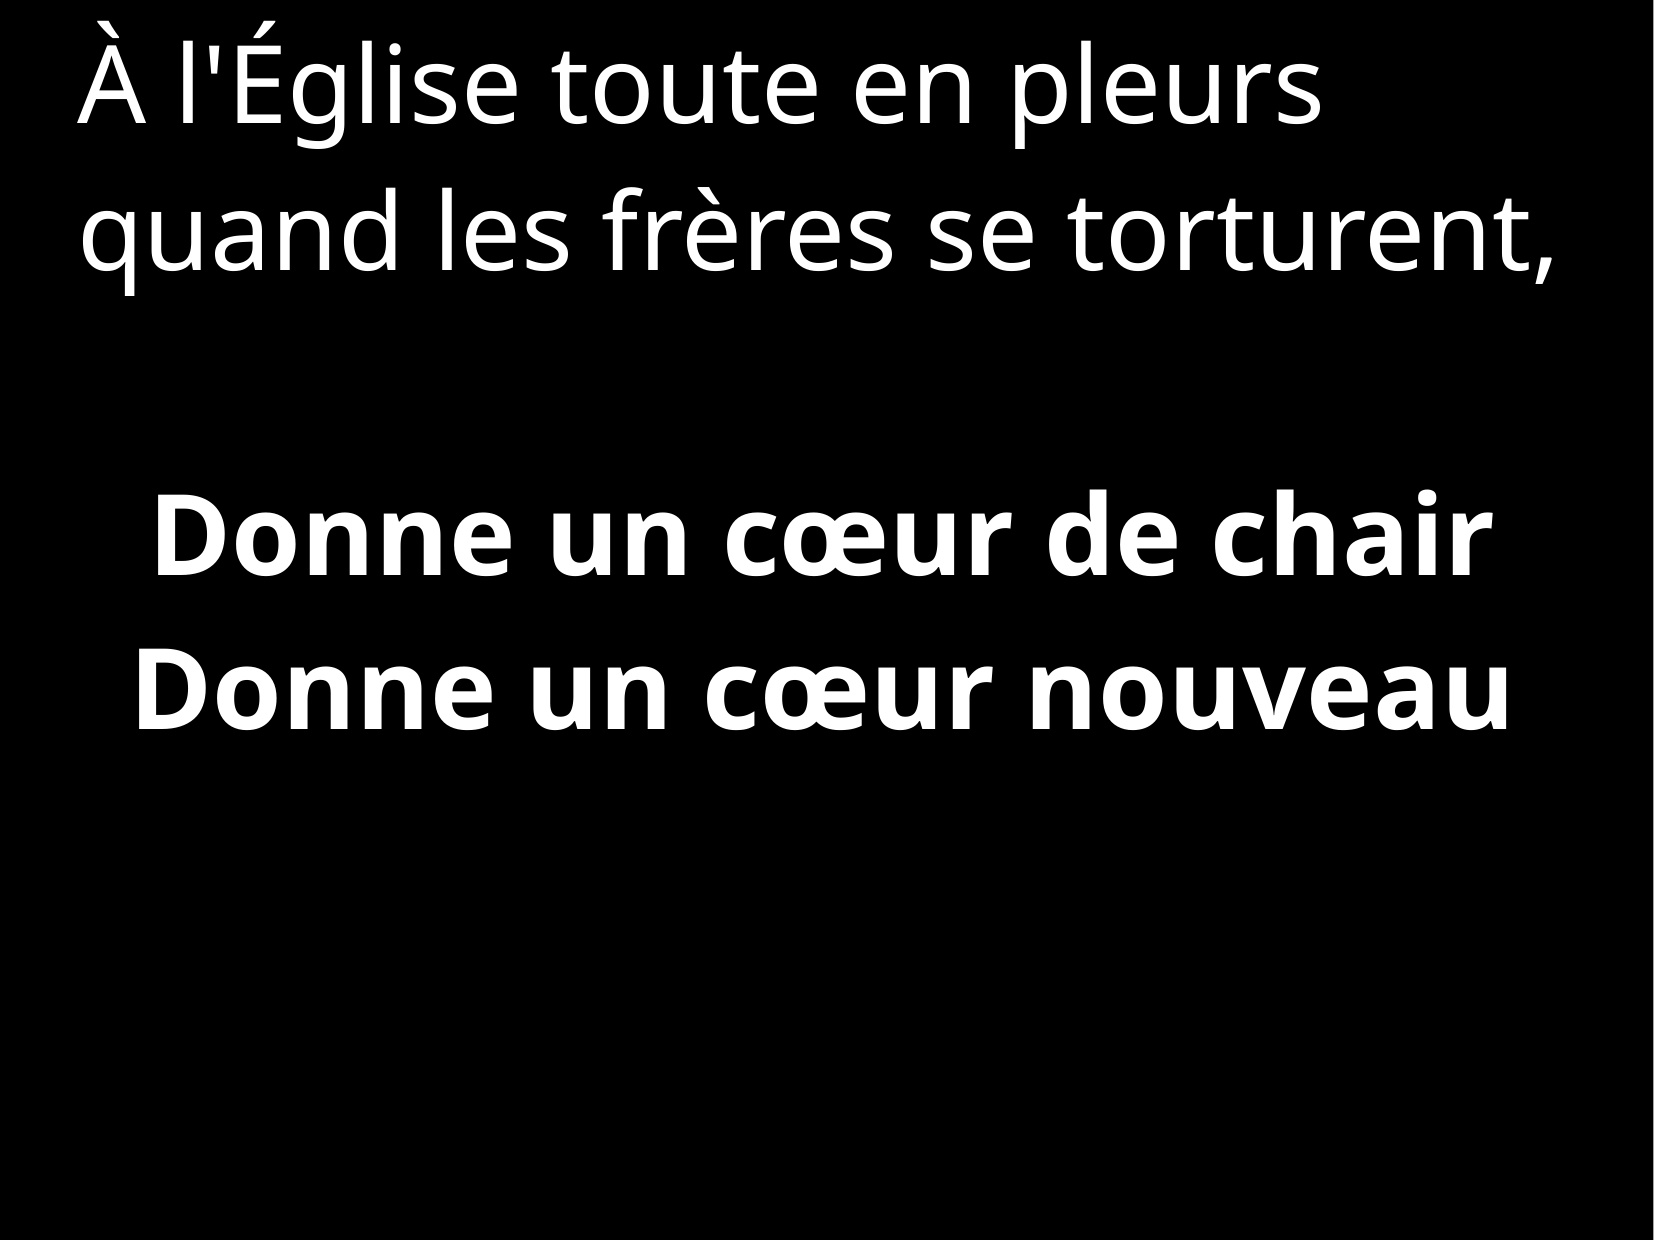

À l'Église toute en pleurs quand les frères se torturent,
Donne un cœur de chair
Donne un cœur nouveau